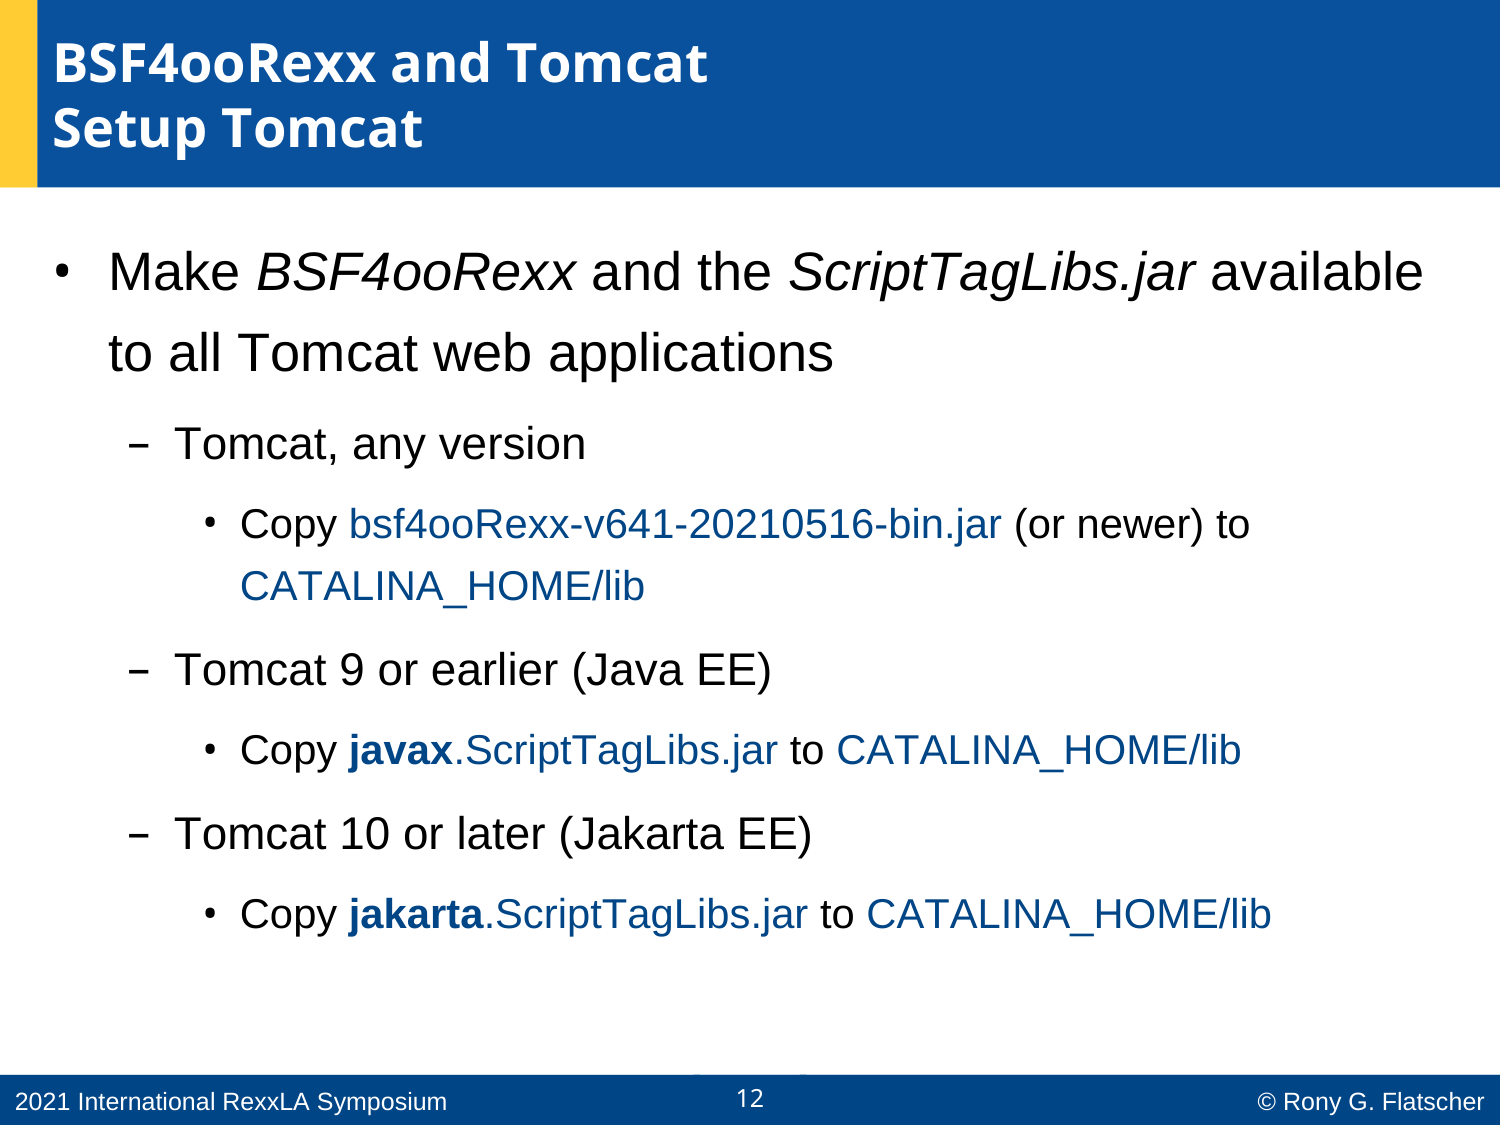

# BSF4ooRexx and Tomcat Setup Tomcat
Make BSF4ooRexx and the ScriptTagLibs.jar available to all Tomcat web applications
Tomcat, any version
Copy bsf4ooRexx-v641-20210516-bin.jar (or newer) to CATALINA_HOME/lib
Tomcat 9 or earlier (Java EE)
Copy javax.ScriptTagLibs.jar to CATALINA_HOME/lib
Tomcat 10 or later (Jakarta EE)
Copy jakarta.ScriptTagLibs.jar to CATALINA_HOME/lib